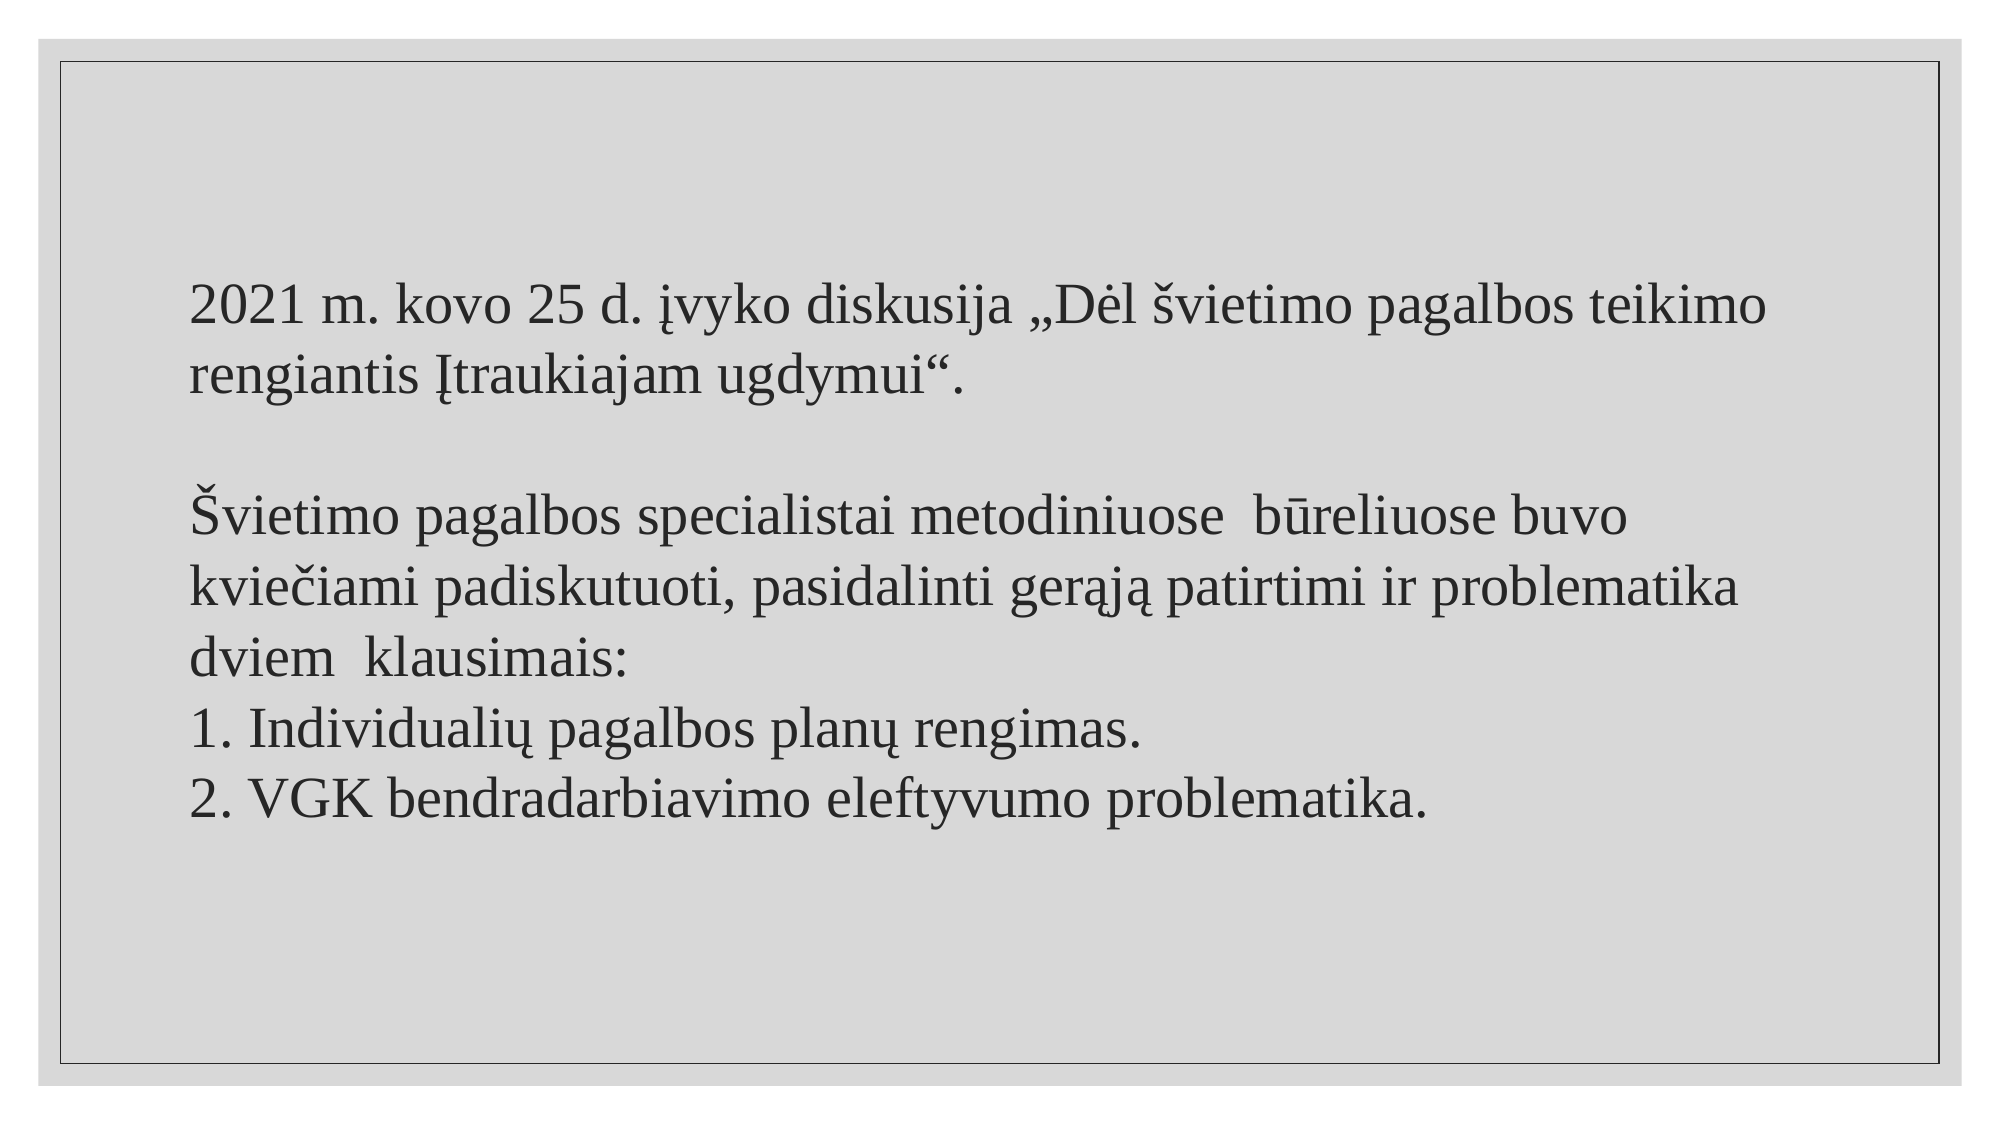

# 2021 m. kovo 25 d. įvyko diskusija „Dėl švietimo pagalbos teikimo rengiantis Įtraukiajam ugdymui“. Švietimo pagalbos specialistai metodiniuose būreliuose buvo kviečiami padiskutuoti, pasidalinti gerąją patirtimi ir problematika dviem klausimais: 1. Individualių pagalbos planų rengimas. 2. VGK bendradarbiavimo eleftyvumo problematika.